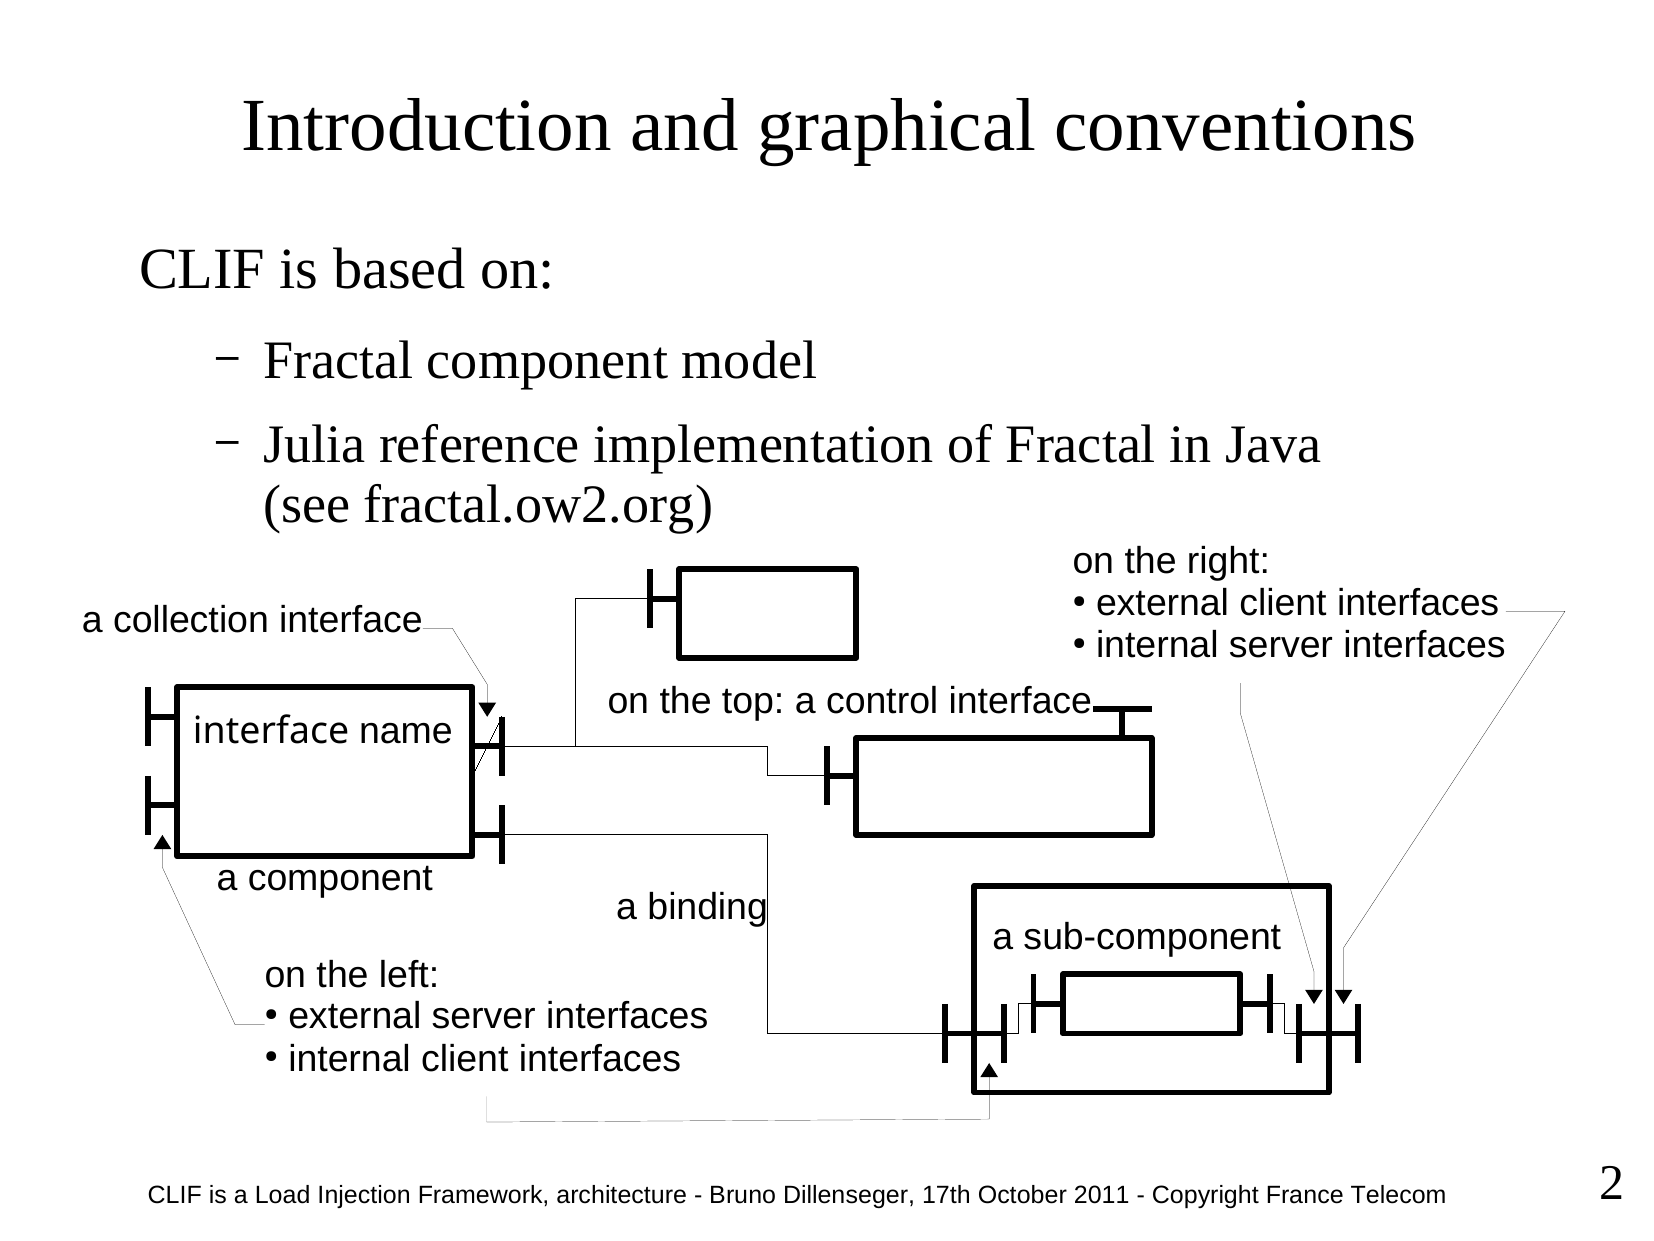

# Introduction and graphical conventions
CLIF is based on:
Fractal component model
Julia reference implementation of Fractal in Java
(see fractal.ow2.org)
on the right:
 external client interfaces
 internal server interfaces
a collection interface
on the top: a control interface
interface name
a component
a binding
a sub-component
on the left:
 external server interfaces
 internal client interfaces